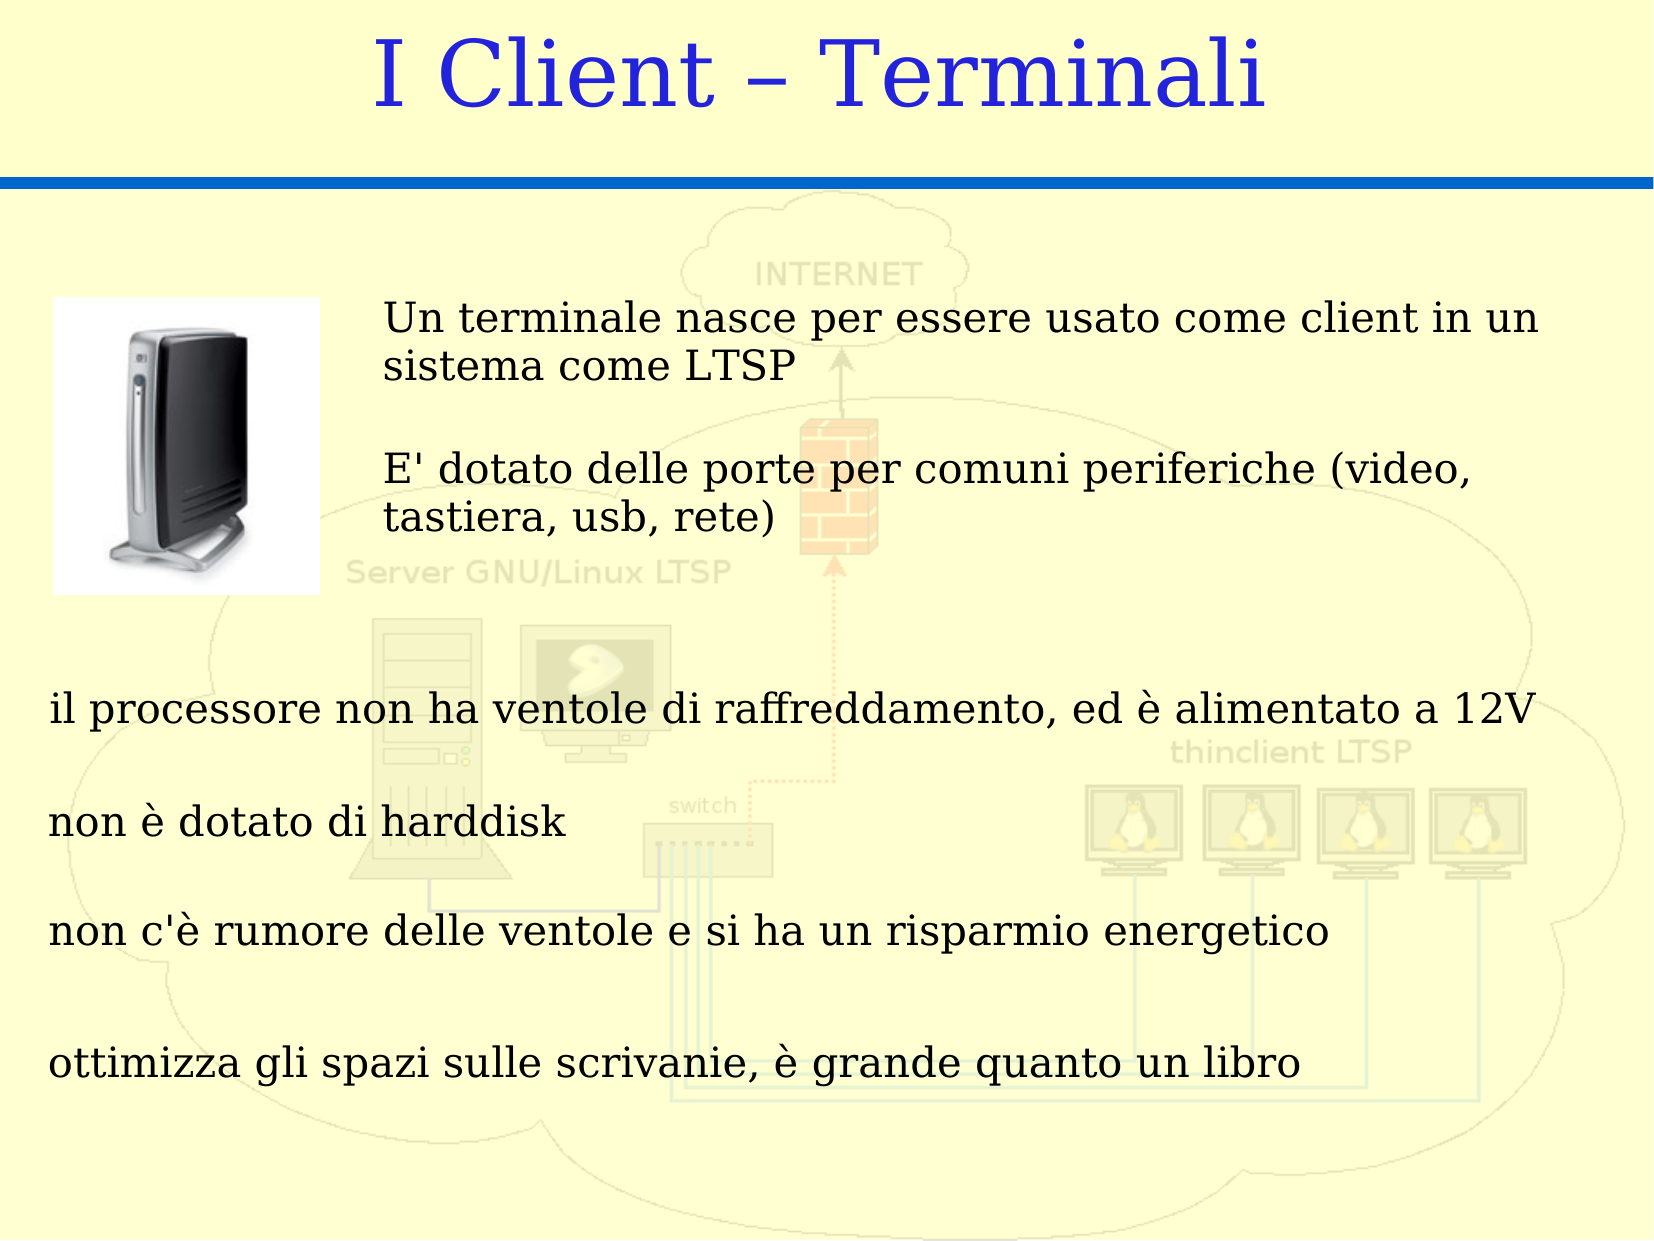

# I Client – Terminali
Un terminale nasce per essere usato come client in un sistema come LTSP
E' dotato delle porte per comuni periferiche (video, tastiera, usb, rete)
il processore non ha ventole di raffreddamento, ed è alimentato a 12V
non è dotato di harddisk
non c'è rumore delle ventole e si ha un risparmio energetico
ottimizza gli spazi sulle scrivanie, è grande quanto un libro